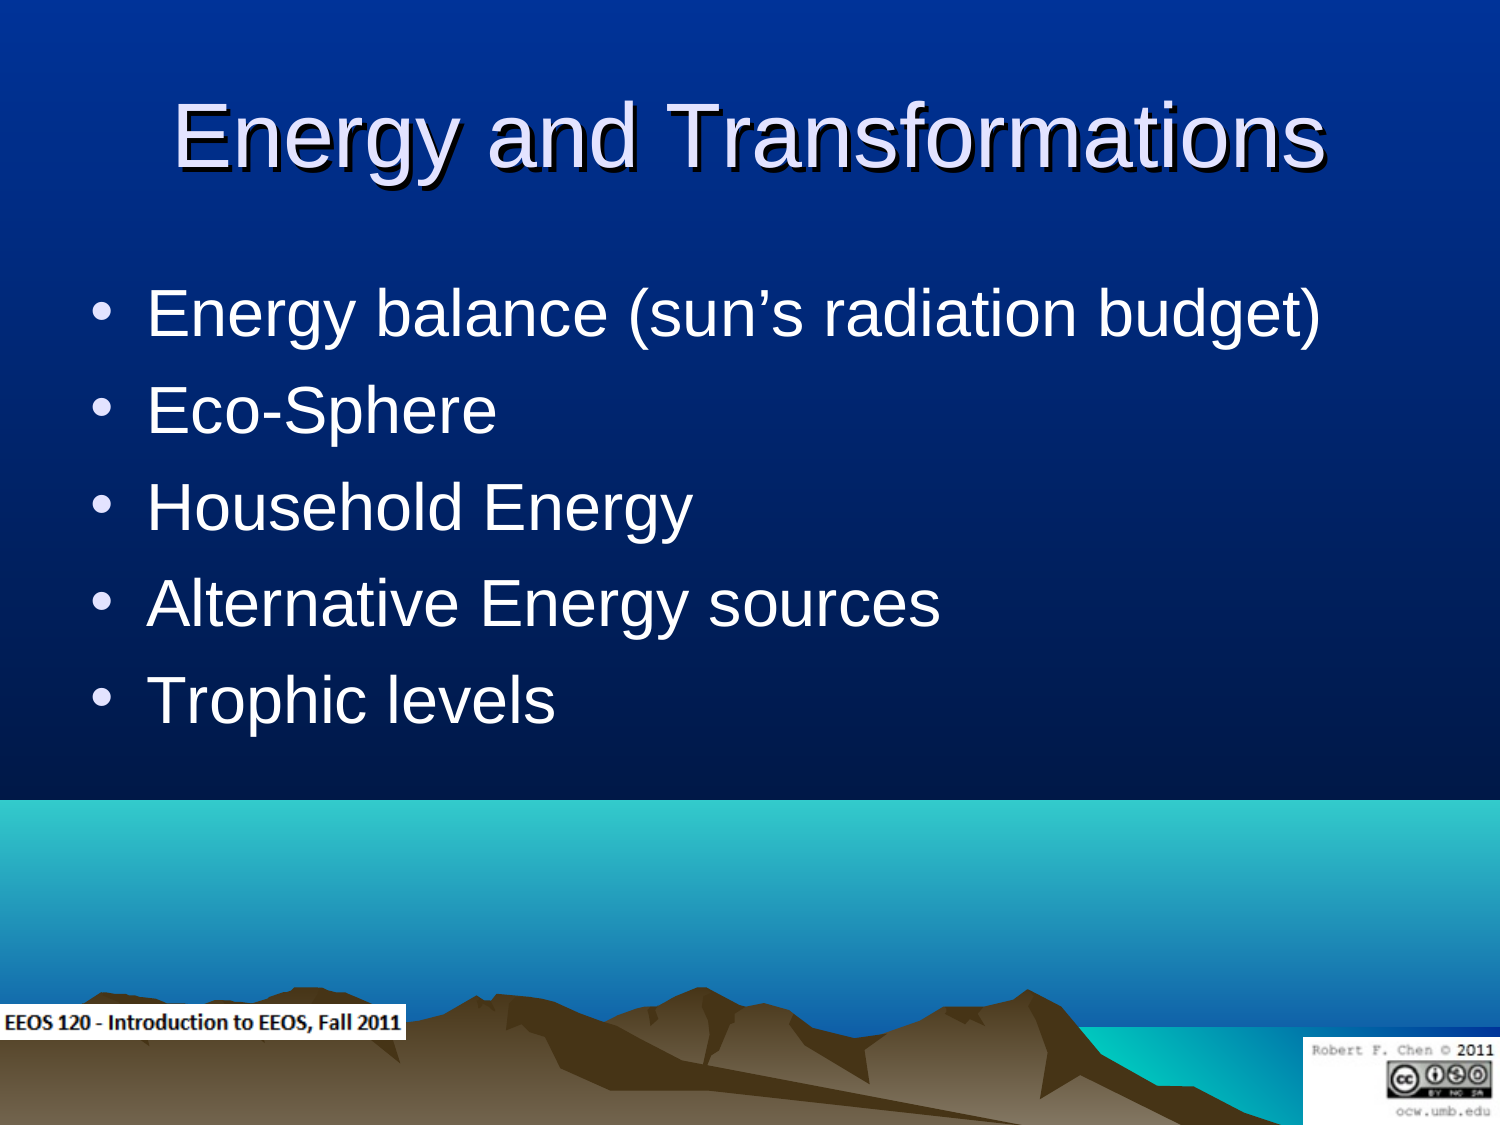

# Energy and Transformations
Energy balance (sun’s radiation budget)
Eco-Sphere
Household Energy
Alternative Energy sources
Trophic levels